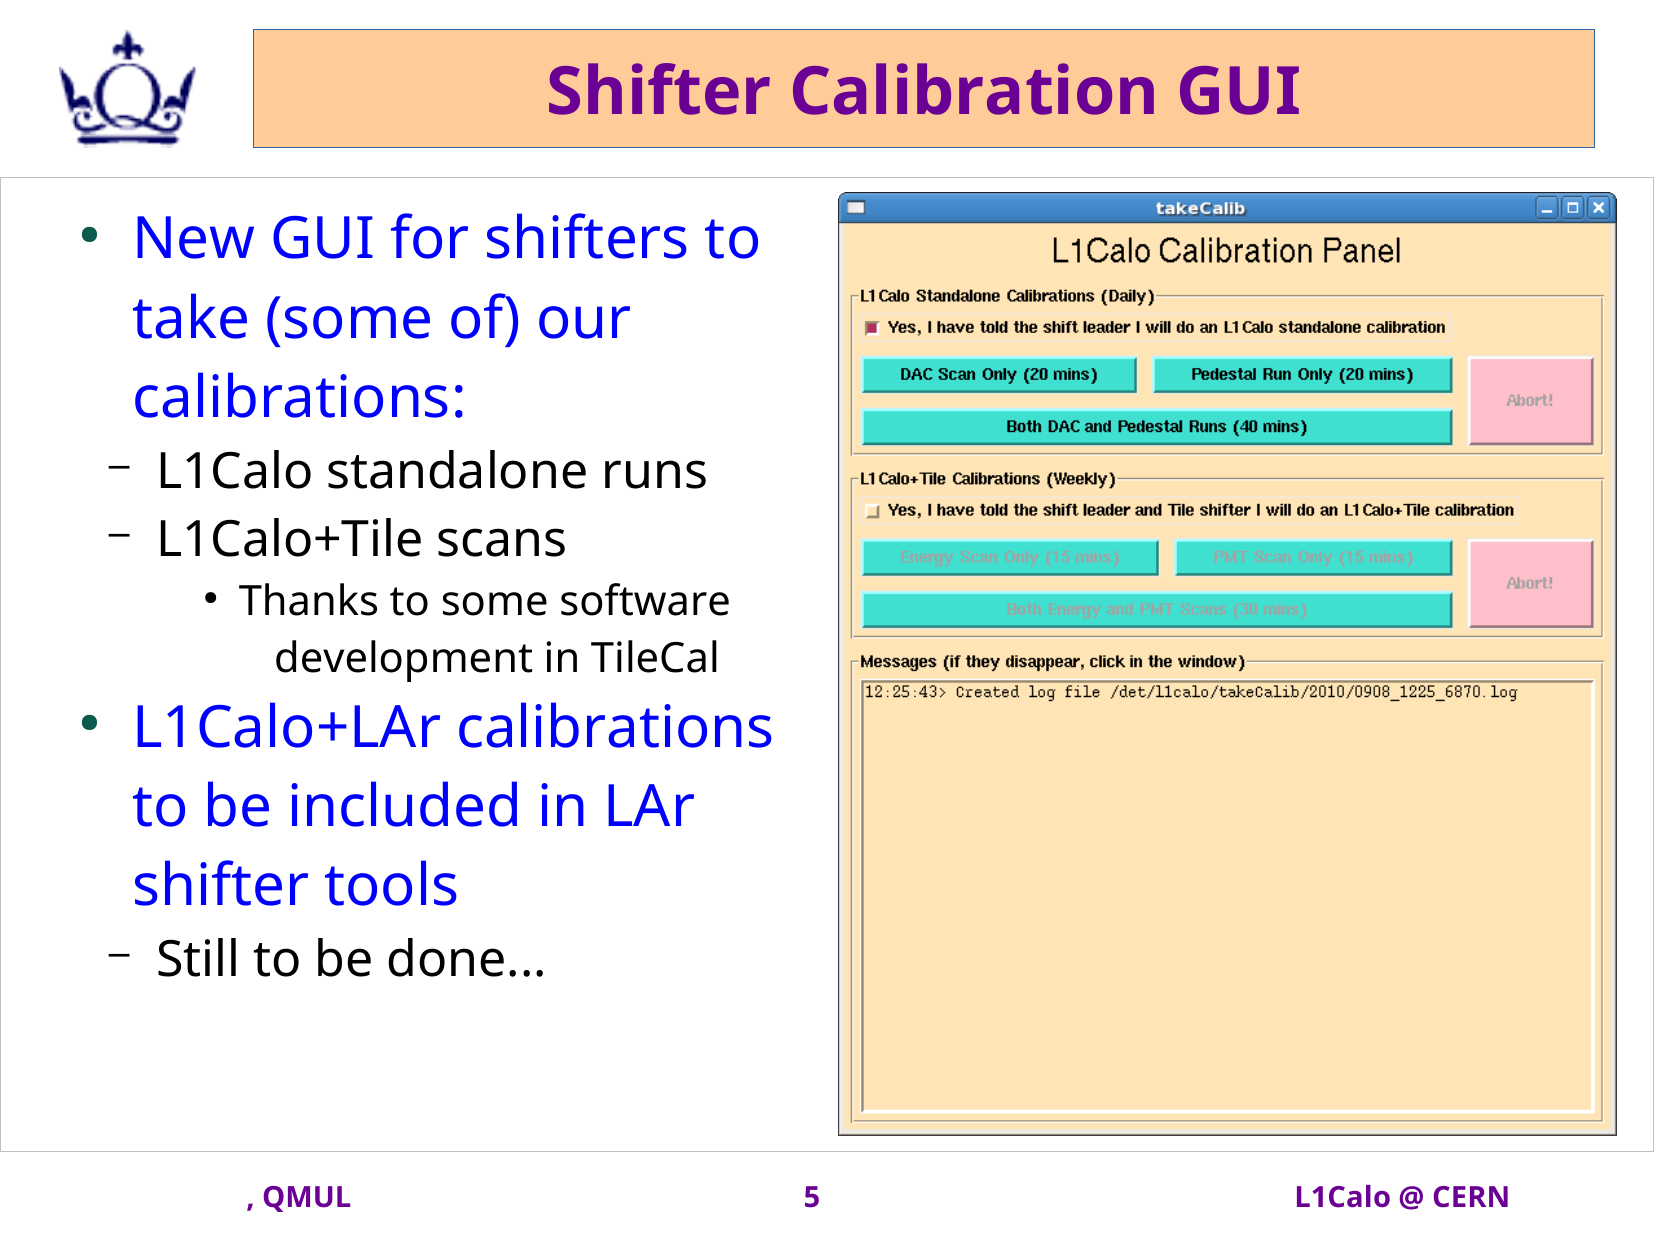

# Shifter Calibration GUI
New GUI for shifters to take (some of) our calibrations:
L1Calo standalone runs
L1Calo+Tile scans
Thanks to some software development in TileCal
L1Calo+LAr calibrations to be included in LAr shifter tools
Still to be done...